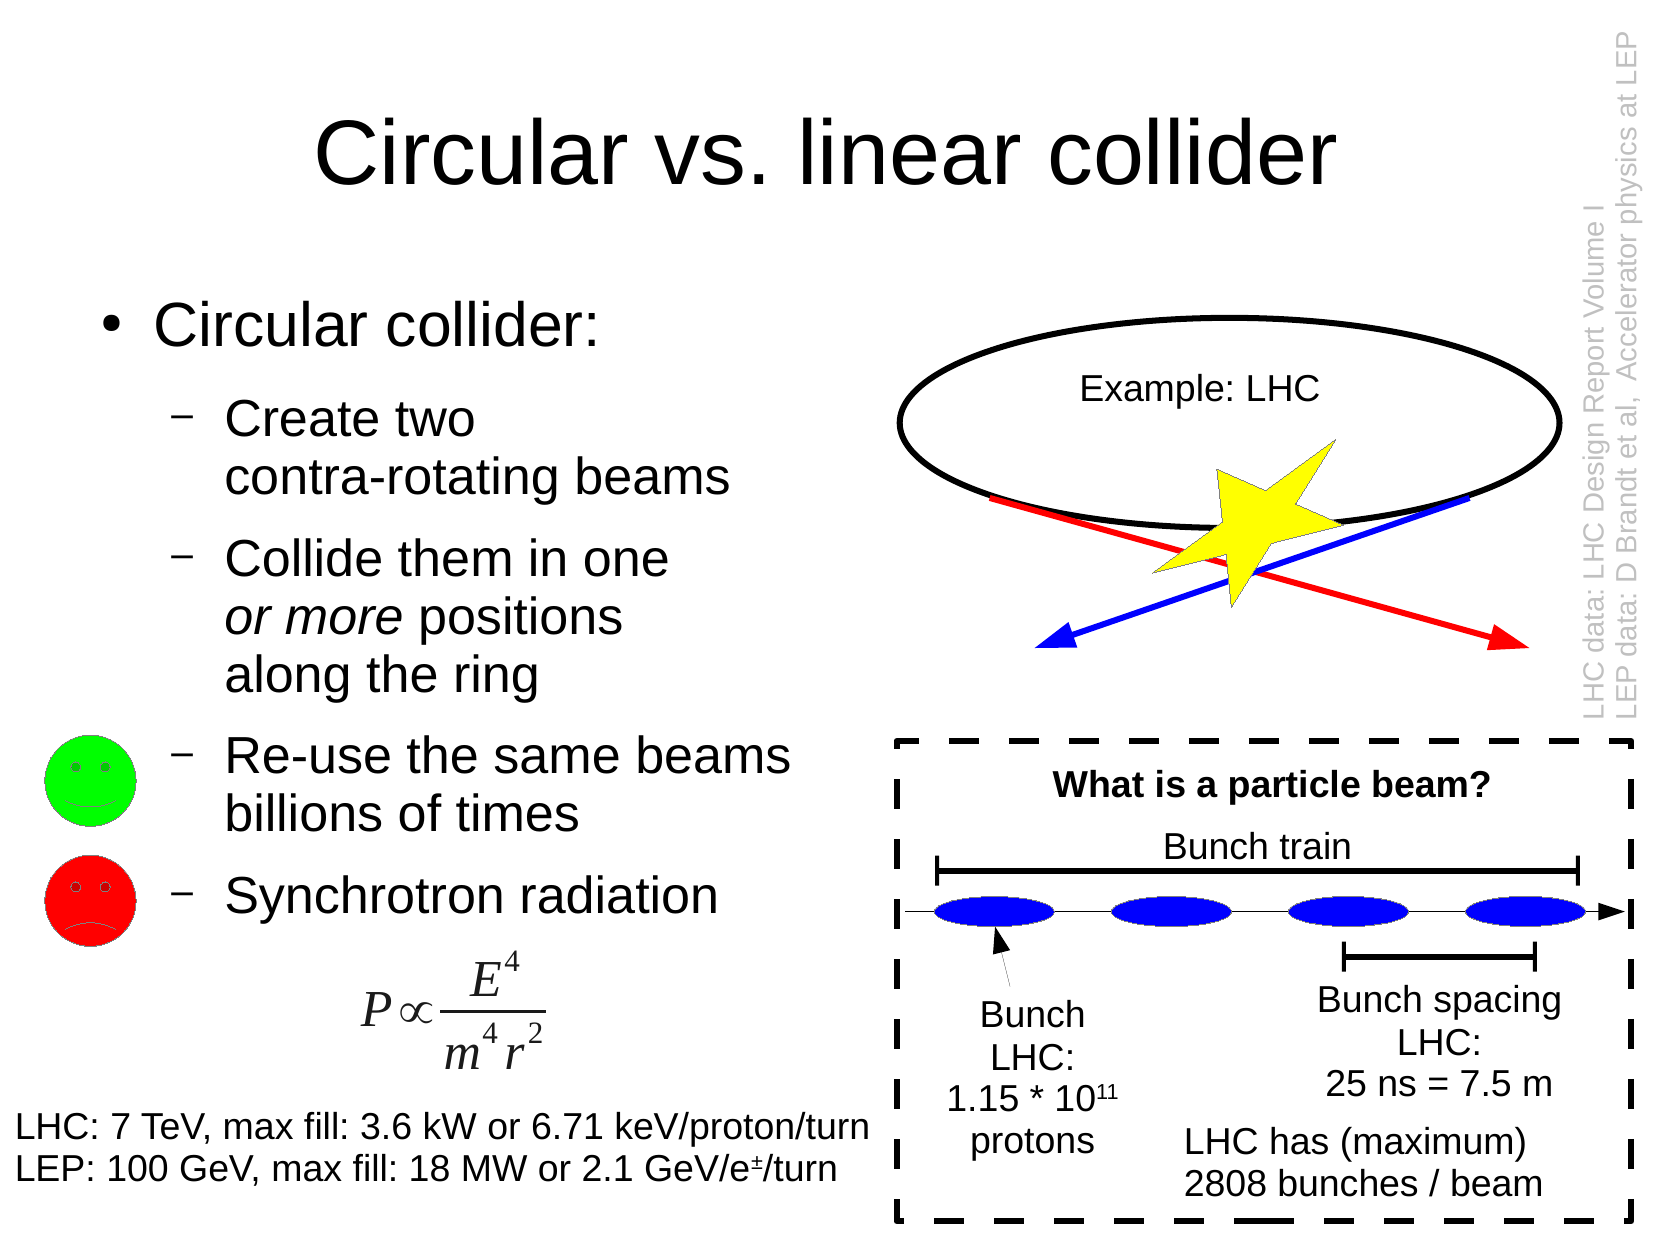

# Circular vs. linear collider
LHC data: LHC Design Report Volume I
LEP data: D Brandt et al, Accelerator physics at LEP
Circular collider:
Create two
contra-rotating beams
Collide them in one
or more positions
along the ring
Re-use the same beams billions of times
Synchrotron radiation
Example: LHC
What is a particle beam?
Bunch train
Bunch spacing
LHC:
25 ns = 7.5 m
Bunch
LHC:
1.15 * 1011 protons
LHC has (maximum) 2808 bunches / beam
LHC: 7 TeV, max fill: 3.6 kW or 6.71 keV/proton/turn
LEP: 100 GeV, max fill: 18 MW or 2.1 GeV/e±/turn